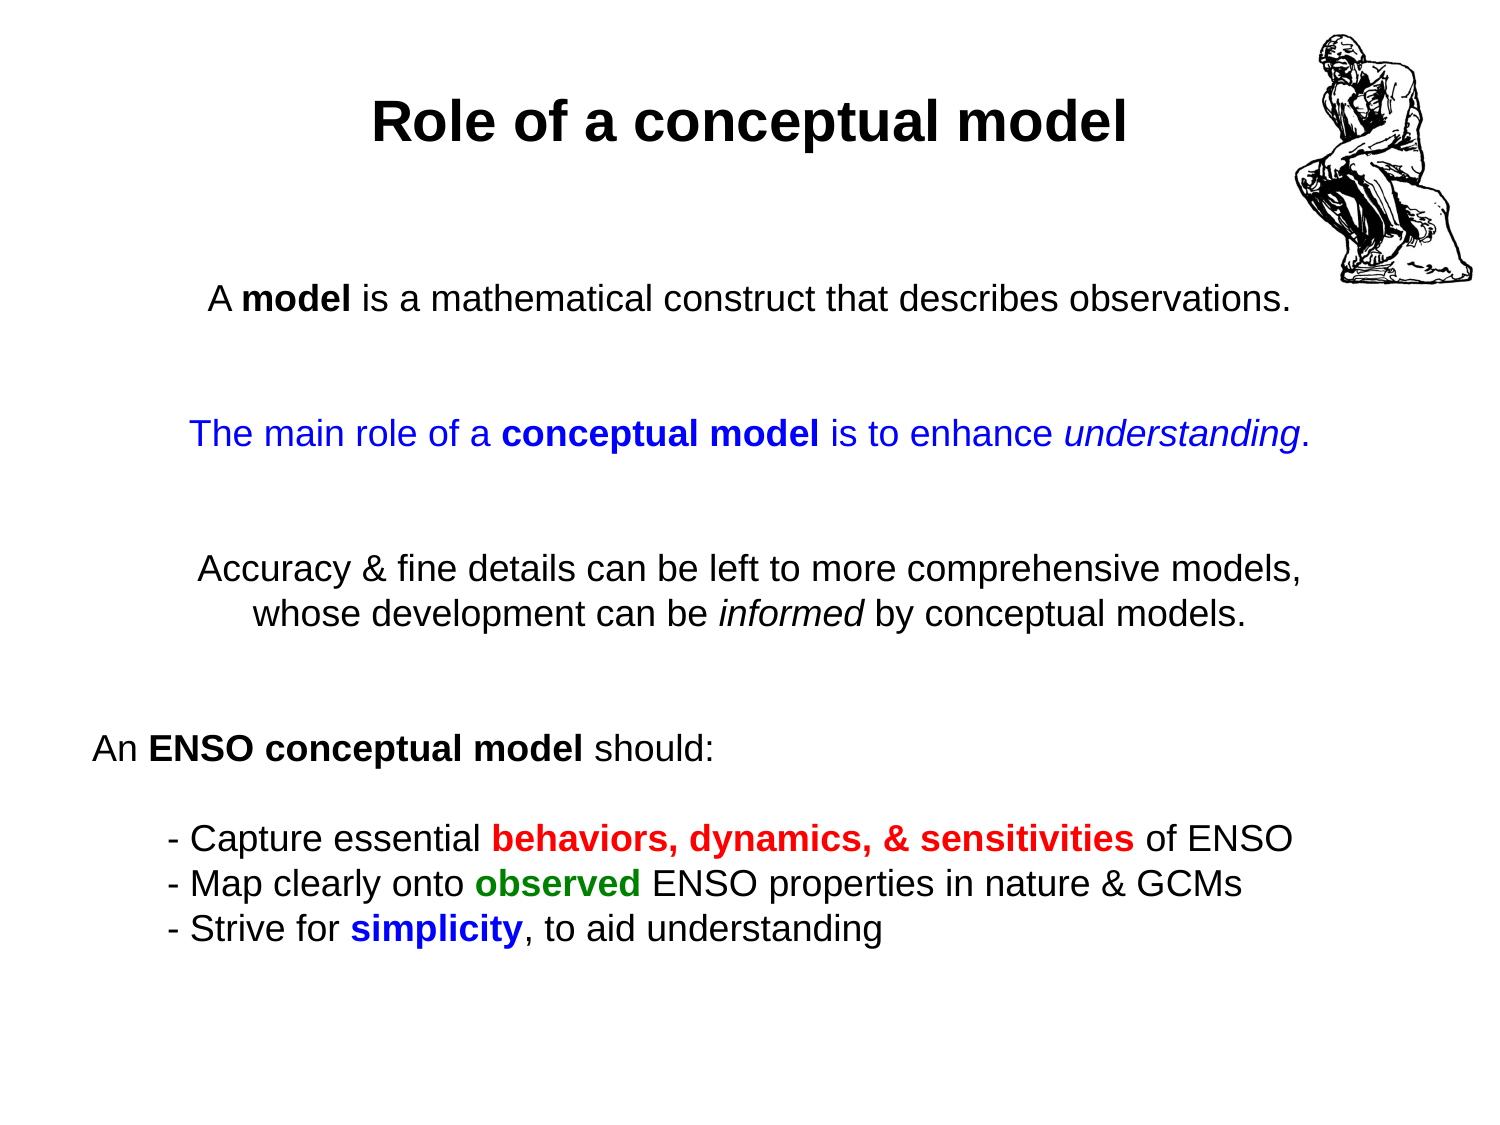

Role of a conceptual model
A model is a mathematical construct that describes observations.
The main role of a conceptual model is to enhance understanding.
Accuracy & fine details can be left to more comprehensive models,
whose development can be informed by conceptual models.
An ENSO conceptual model should:
	- Capture essential behaviors, dynamics, & sensitivities of ENSO
	- Map clearly onto observed ENSO properties in nature & GCMs
	- Strive for simplicity, to aid understanding